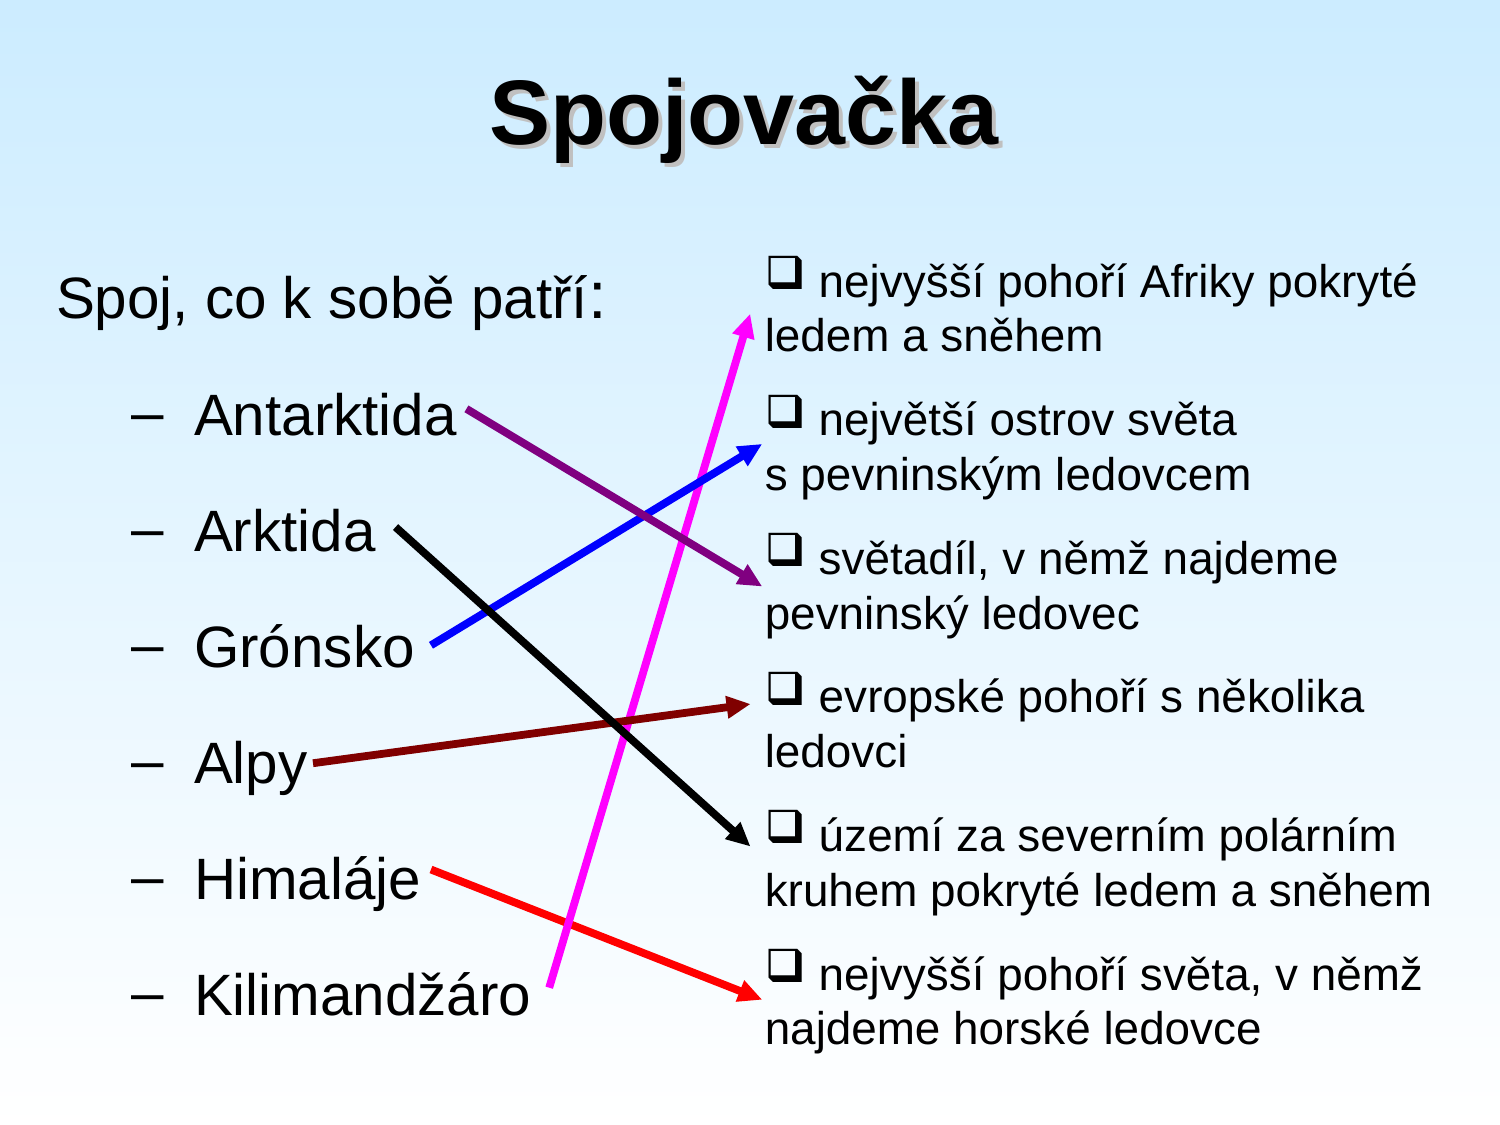

# Spojovačka
Spoj, co k sobě patří:
 Antarktida
 Arktida
 Grónsko
 Alpy
 Himaláje
 Kilimandžáro
 nejvyšší pohoří Afriky pokryté ledem a sněhem
 největší ostrov světa
s pevninským ledovcem
 světadíl, v němž najdeme pevninský ledovec
 evropské pohoří s několika ledovci
 území za severním polárním kruhem pokryté ledem a sněhem
 nejvyšší pohoří světa, v němž najdeme horské ledovce